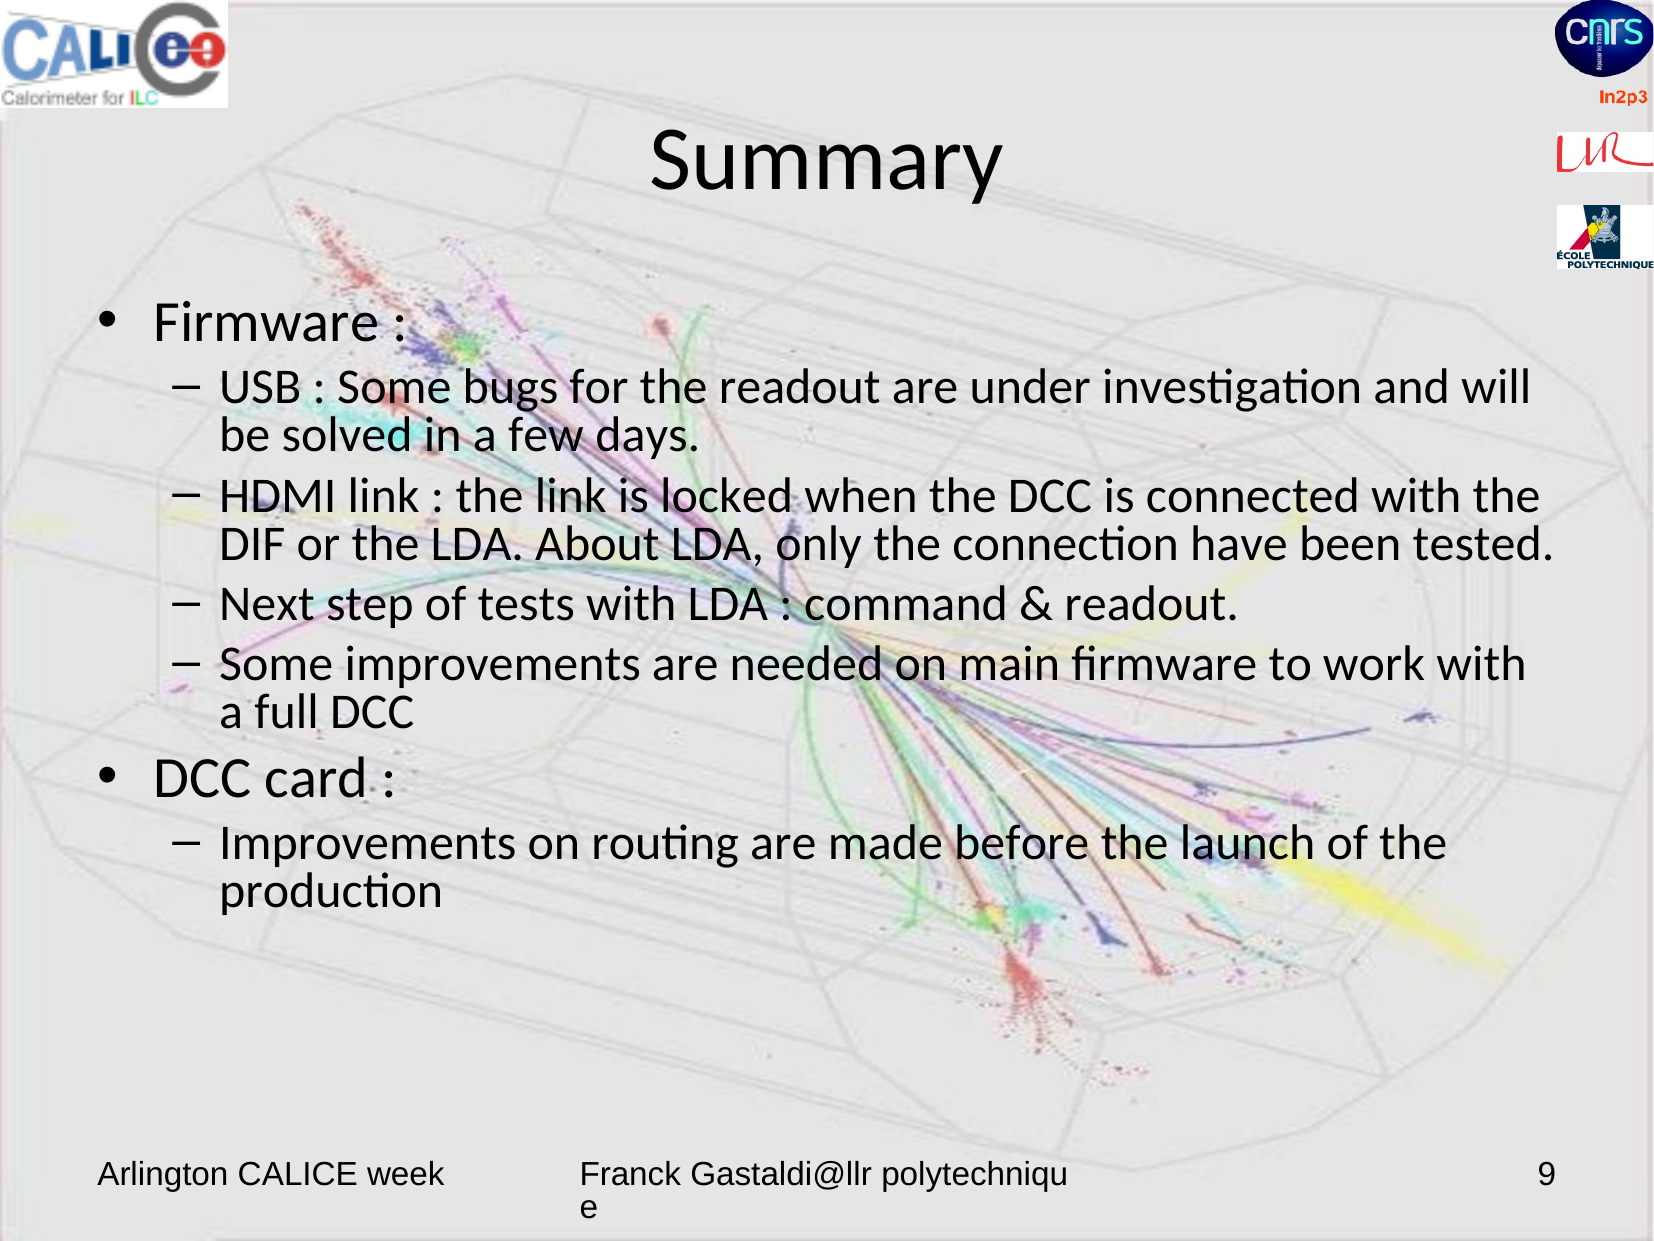

# Summary
Firmware :
USB : Some bugs for the readout are under investigation and will be solved in a few days.
HDMI link : the link is locked when the DCC is connected with the DIF or the LDA. About LDA, only the connection have been tested.
Next step of tests with LDA : command & readout.
Some improvements are needed on main firmware to work with a full DCC
DCC card :
Improvements on routing are made before the launch of the production
Arlington CALICE week
Franck Gastaldi@llr polytechnique
9